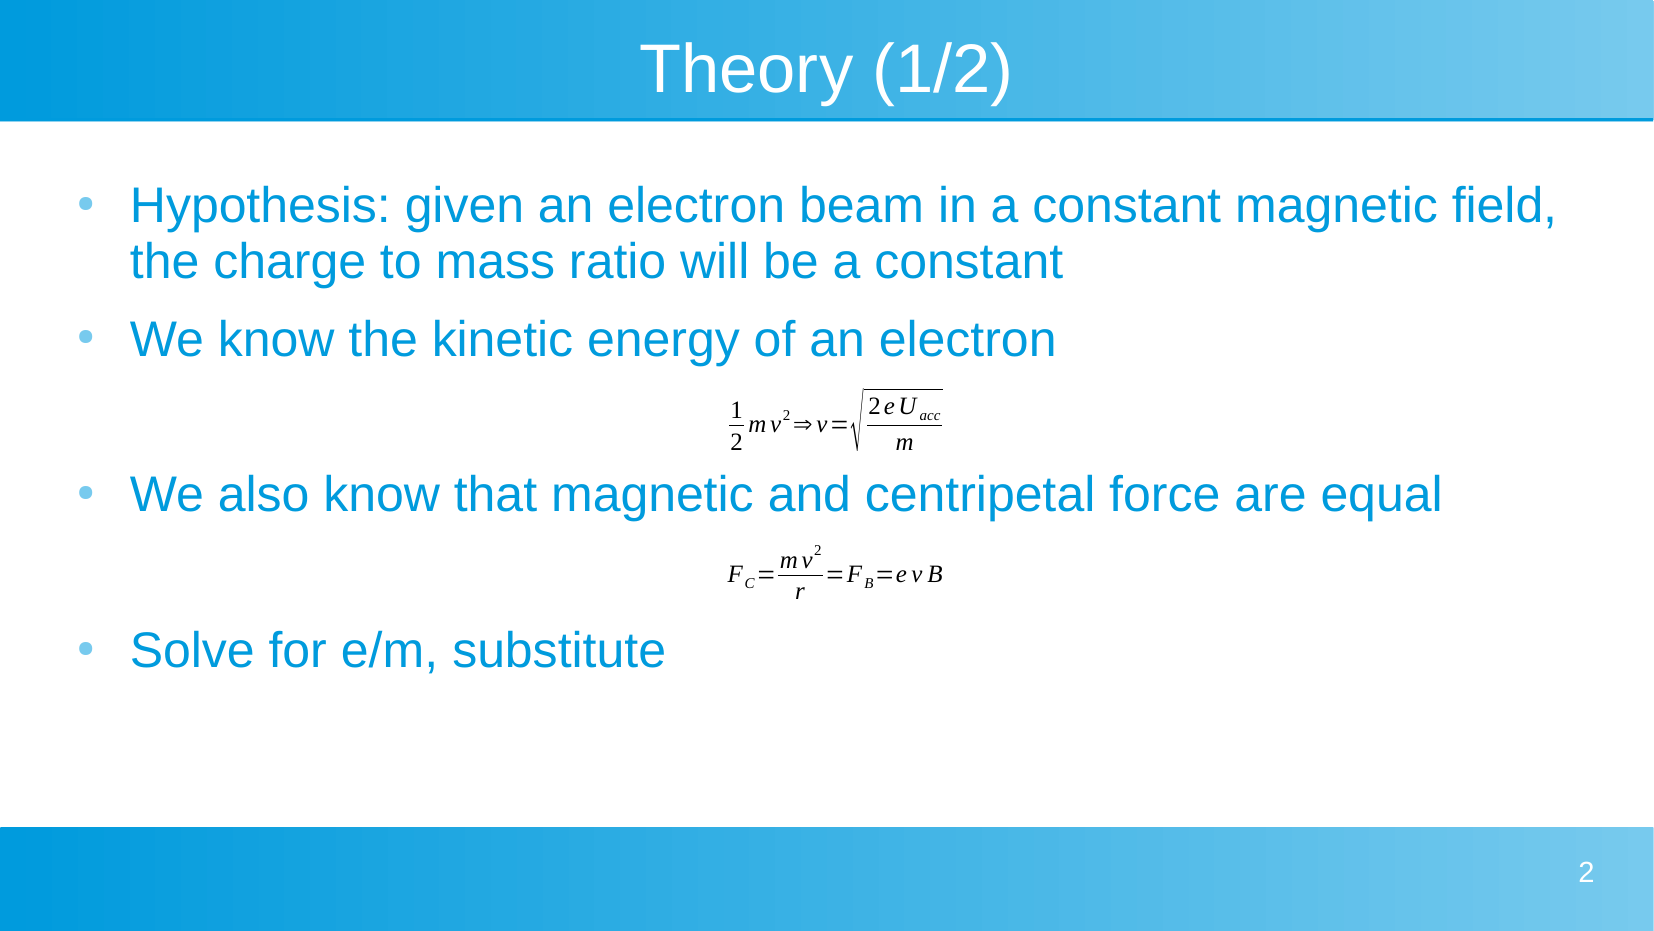

# Theory (1/2)
Hypothesis: given an electron beam in a constant magnetic field, the charge to mass ratio will be a constant
We know the kinetic energy of an electron
We also know that magnetic and centripetal force are equal
Solve for e/m, substitute
2